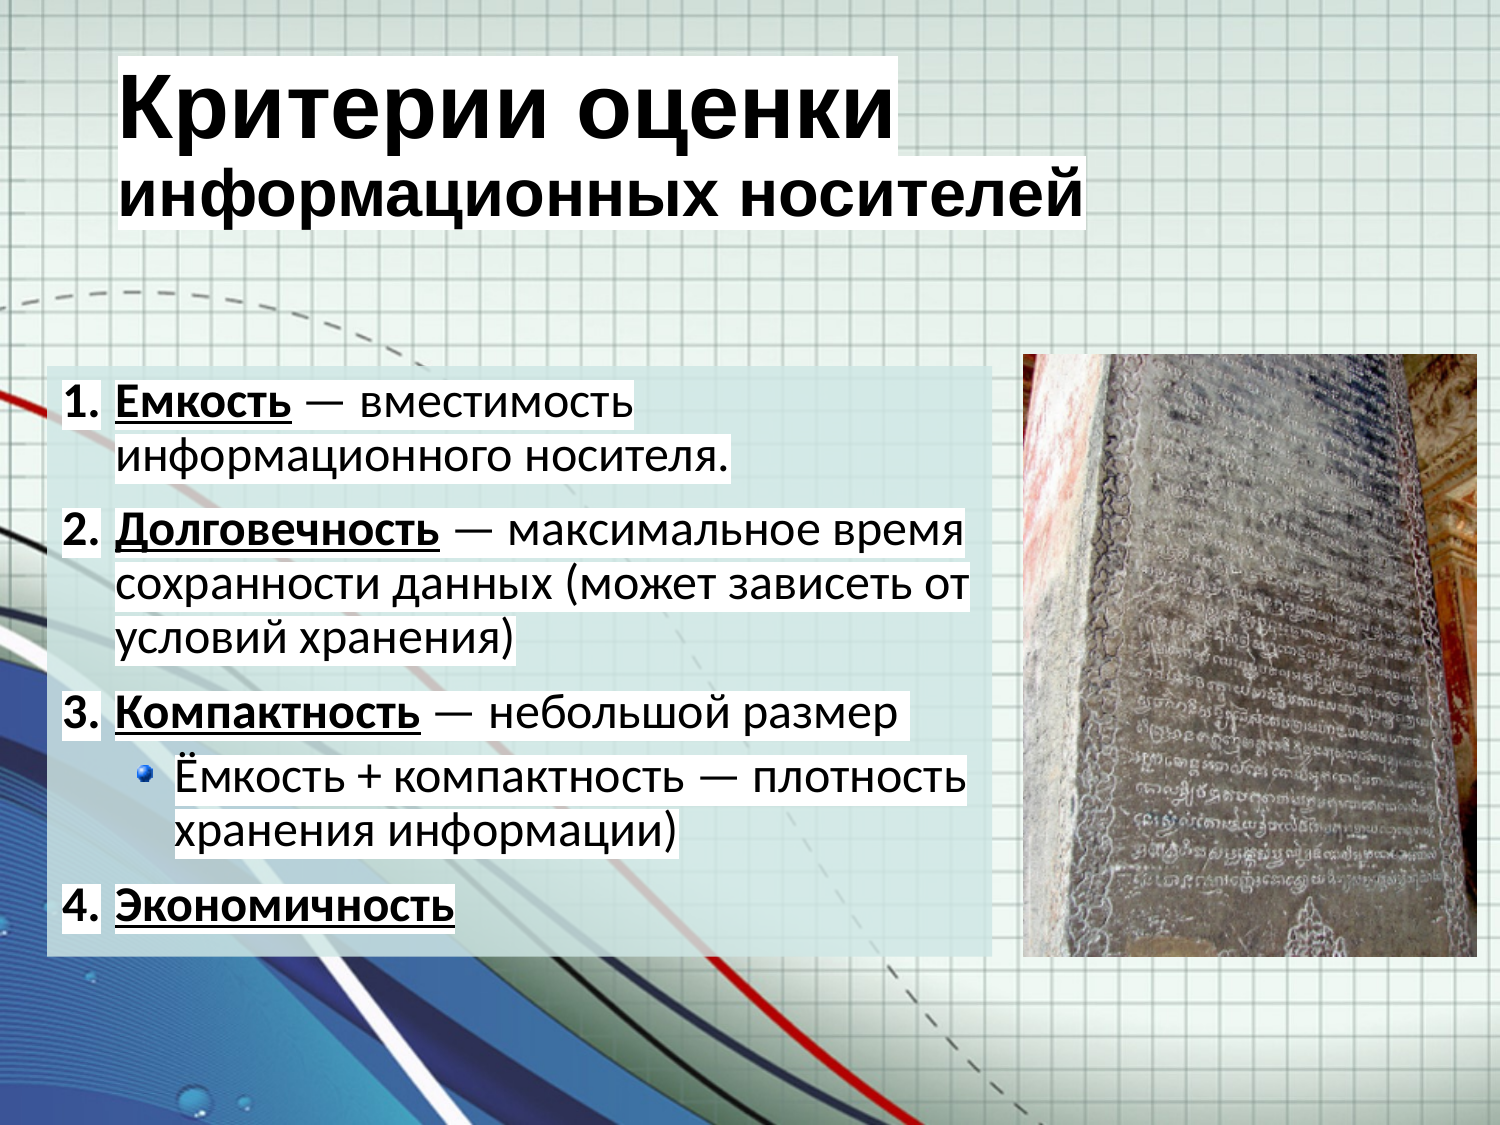

# Критерии оценки информационных носителей
Емкость — вместимость информационного носителя.
Долговечность — максимальное время сохранности данных (может зависеть от условий хранения)
Компактность — небольшой размер
Ёмкость + компактность — плотность хранения информации)
Экономичность